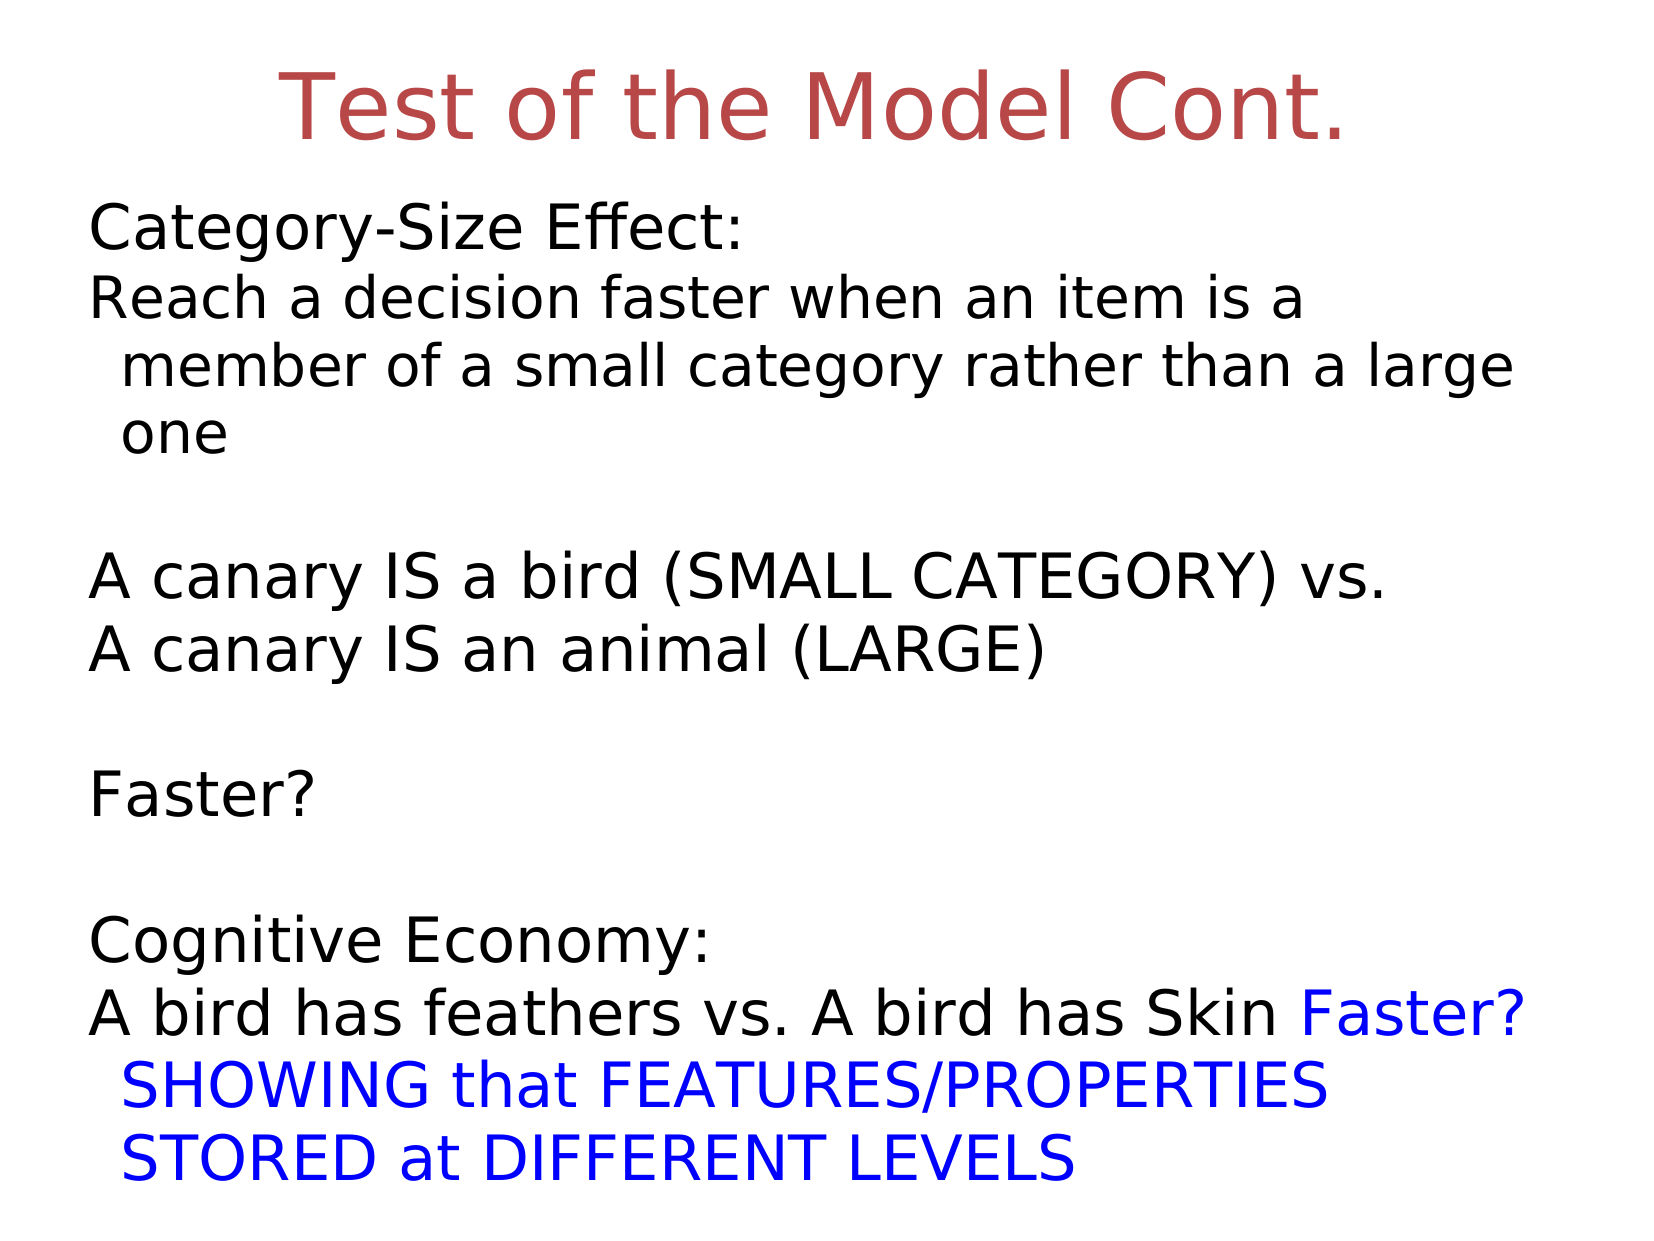

# Test of the Model Cont.
Category-Size Effect:
Reach a decision faster when an item is a member of a small category rather than a large one
A canary IS a bird (SMALL CATEGORY) vs.
A canary IS an animal (LARGE)
Faster?
Cognitive Economy:
A bird has feathers vs. A bird has Skin Faster? SHOWING that FEATURES/PROPERTIES STORED at DIFFERENT LEVELS